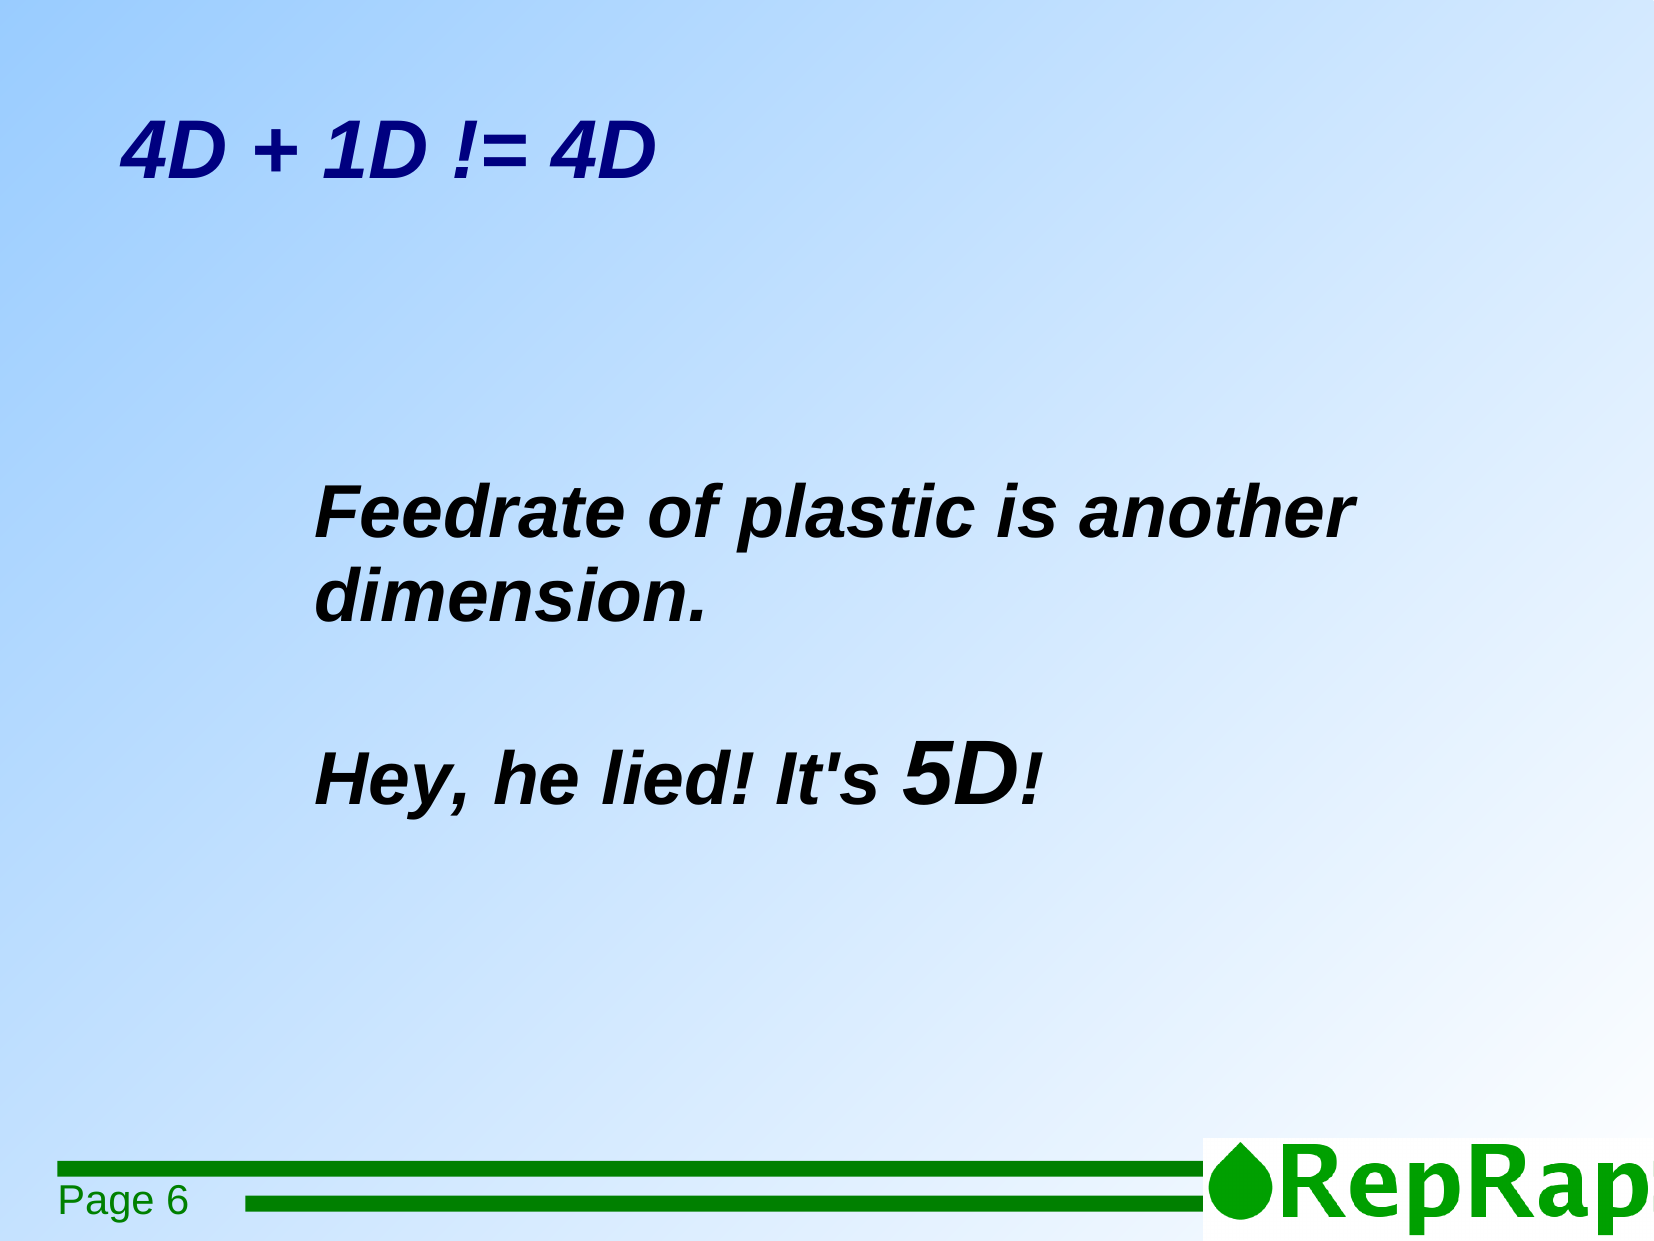

# 4D + 1D != 4D
Feedrate of plastic is another dimension.
Hey, he lied! It's 5D!